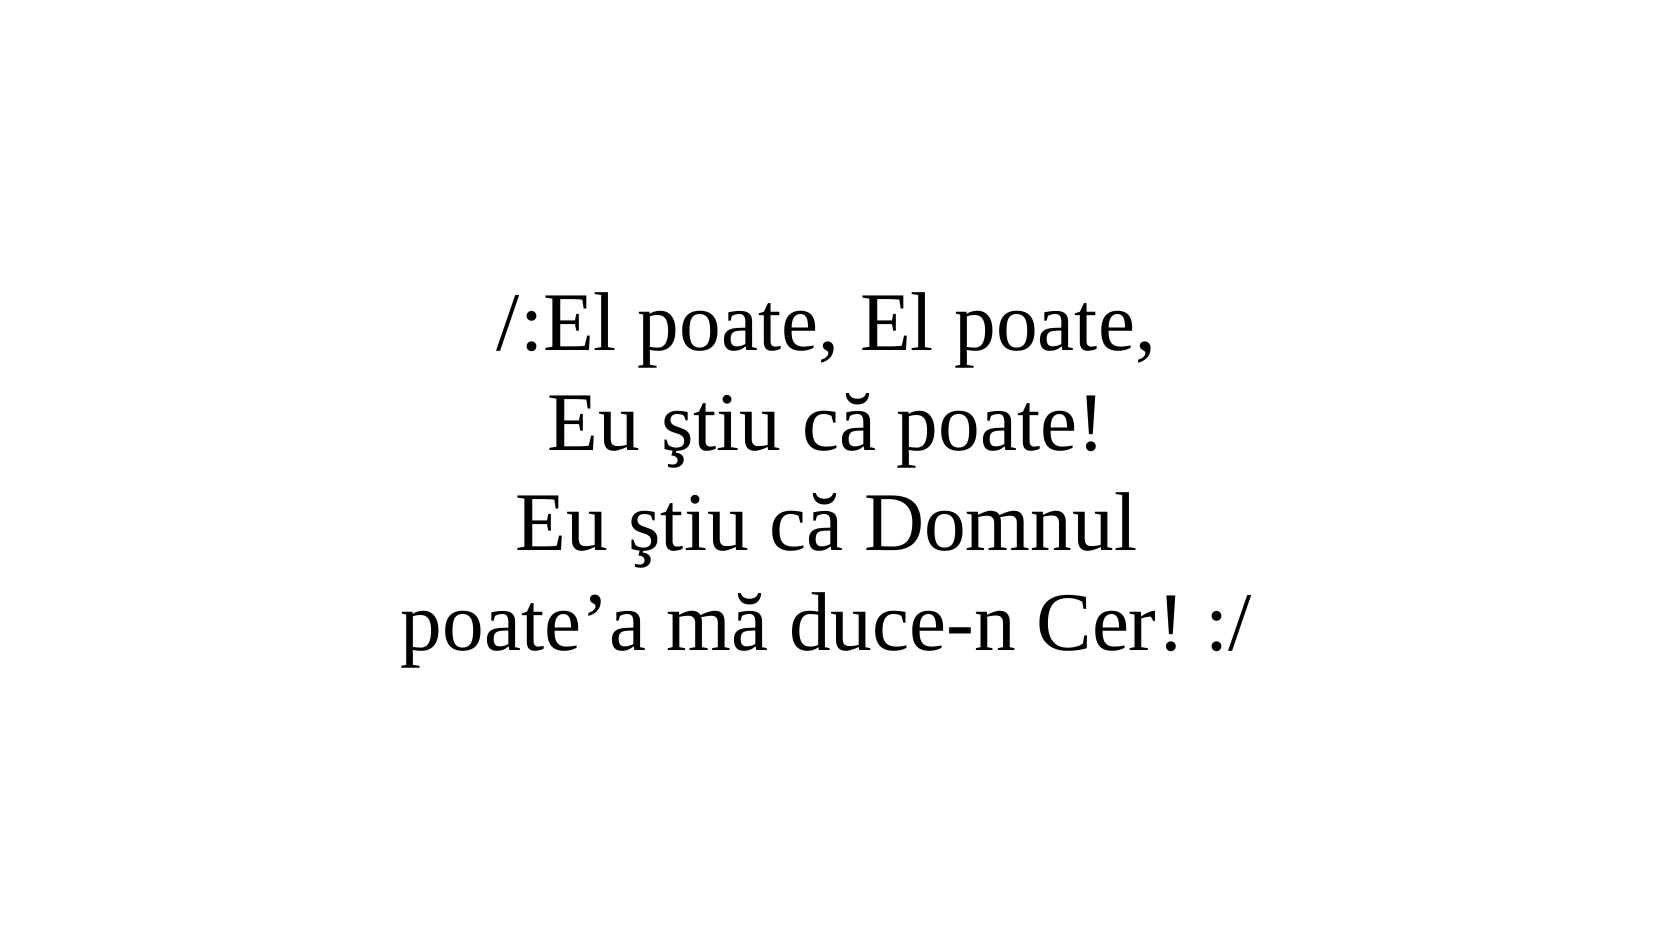

# /:El poate, El poate,
Eu ştiu că poate!
Eu ştiu că Domnul
poate’a mă duce-n Cer! :/